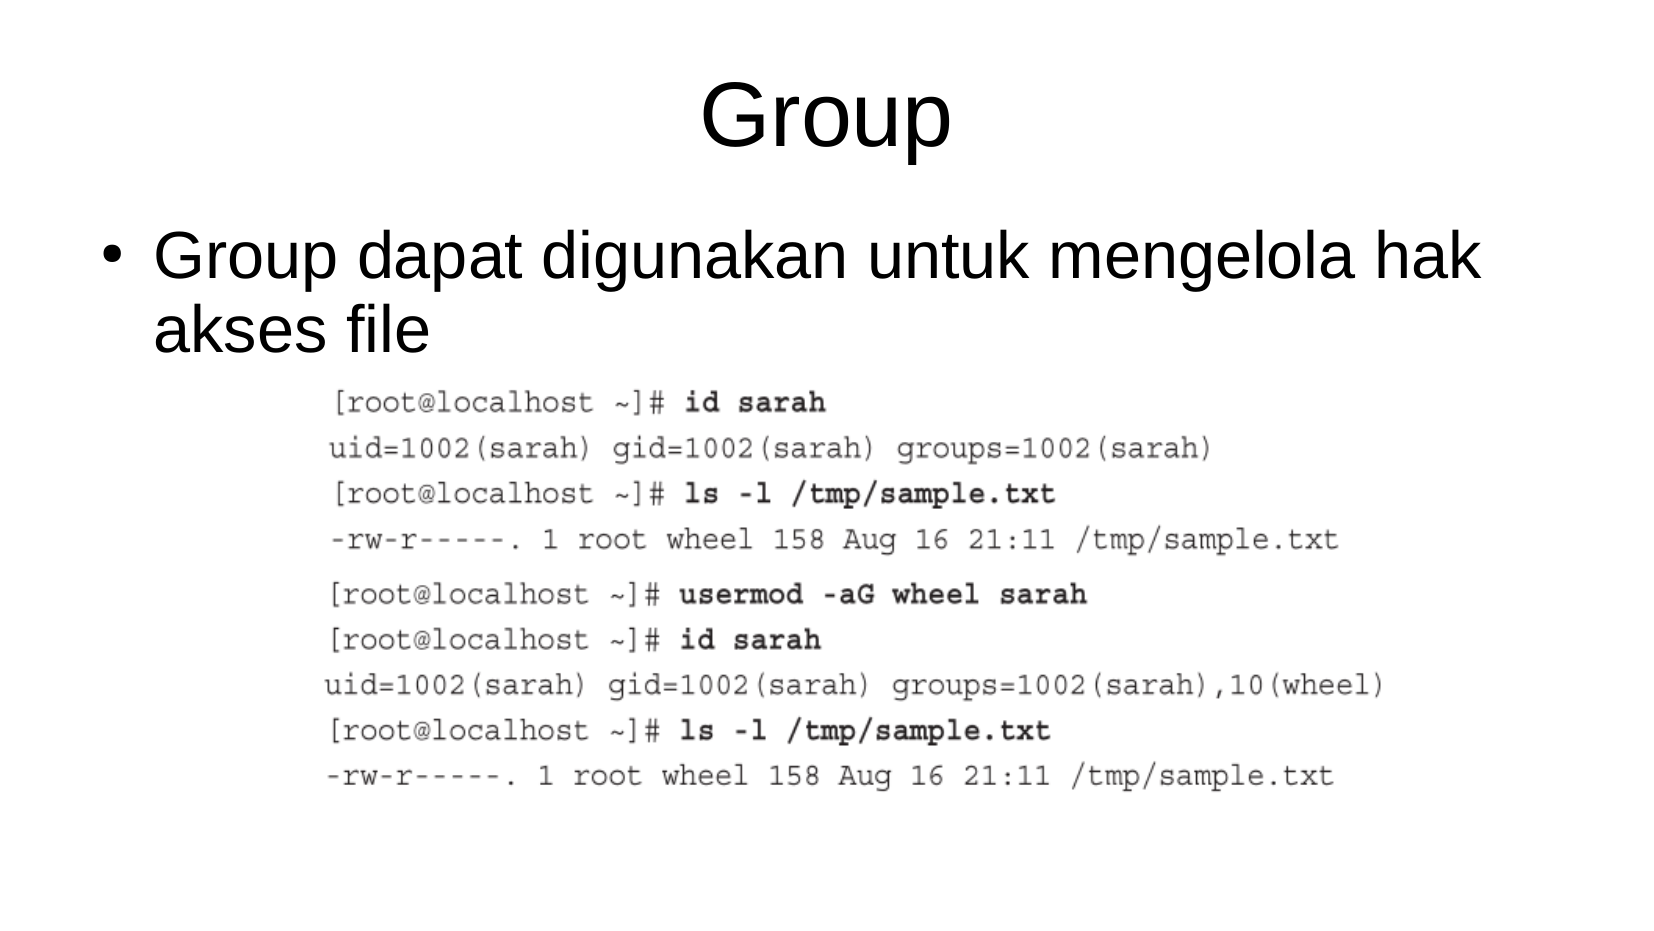

# Group
Group dapat digunakan untuk mengelola hak akses file